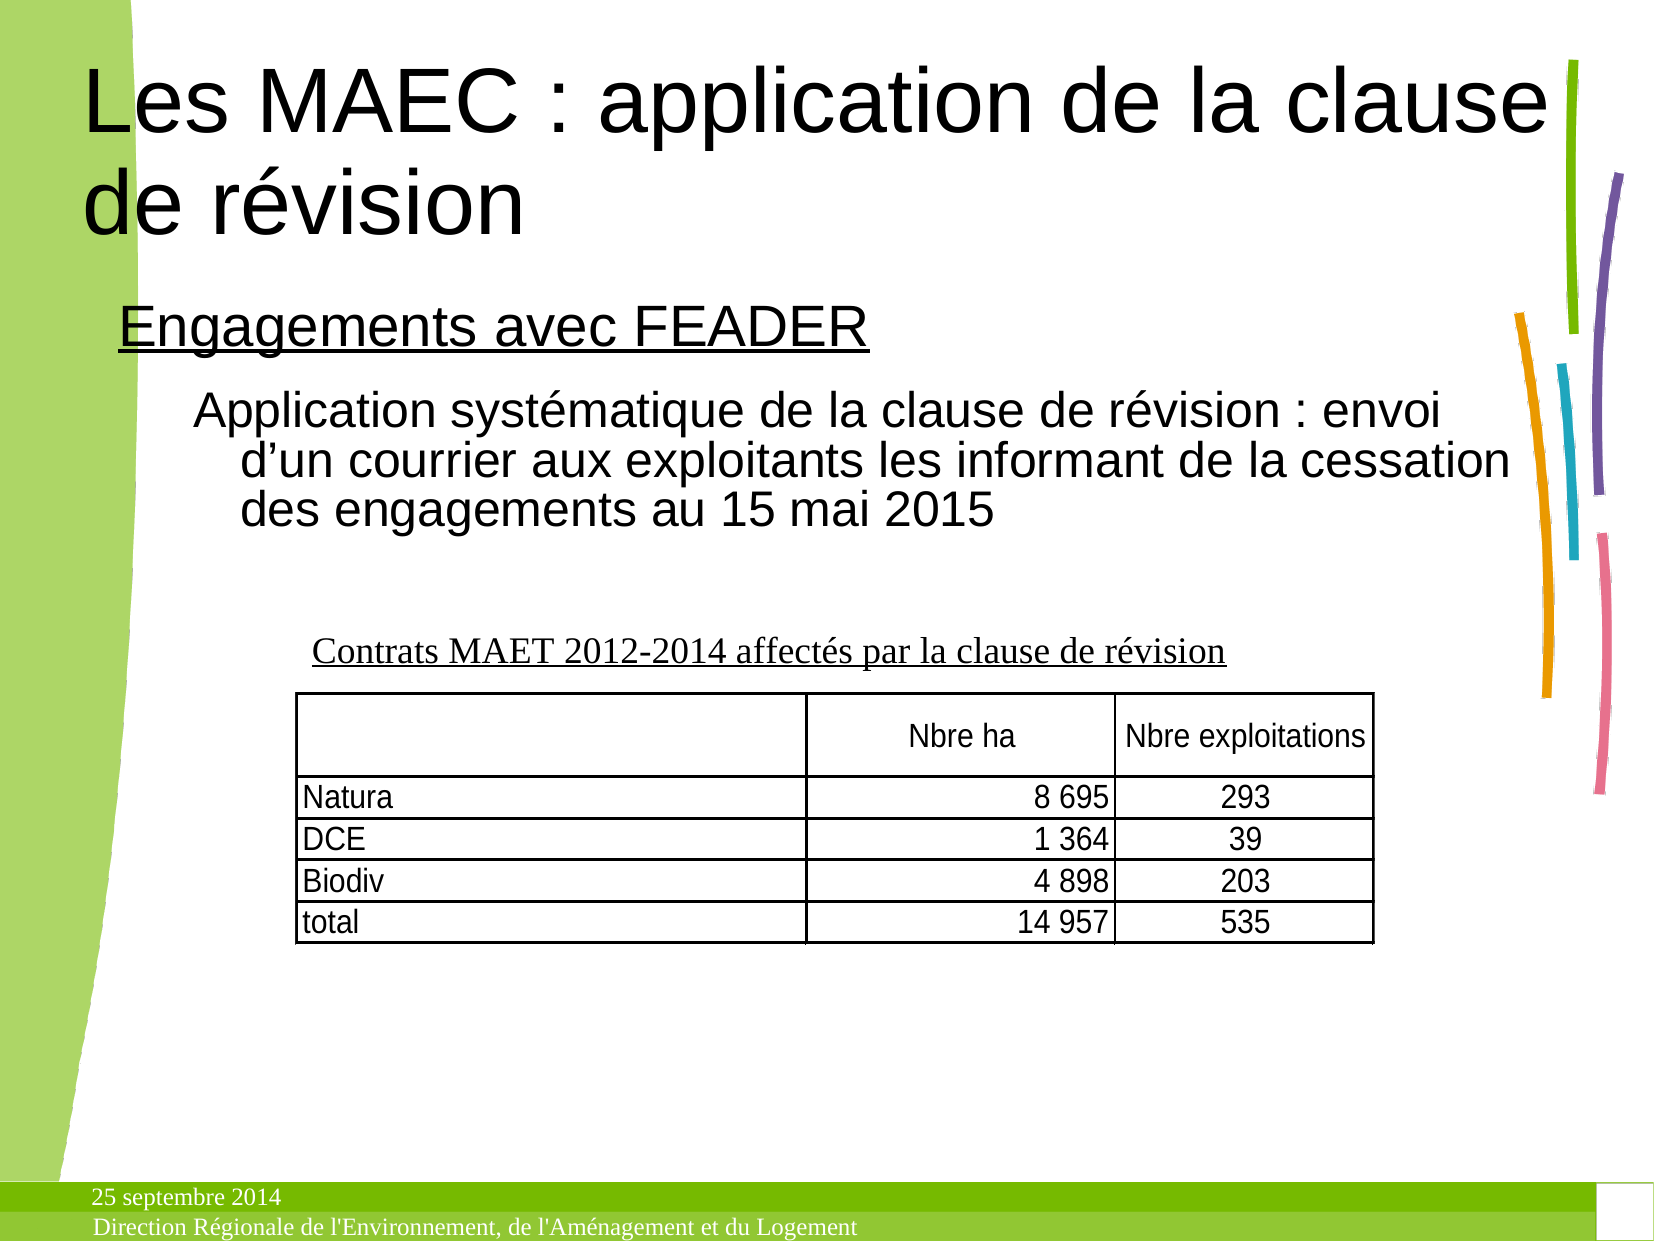

Les MAEC : application de la clause de révision
# Engagements avec FEADER
Application systématique de la clause de révision : envoi d’un courrier aux exploitants les informant de la cessation des engagements au 15 mai 2015
Contrats MAET 2012-2014 affectés par la clause de révision